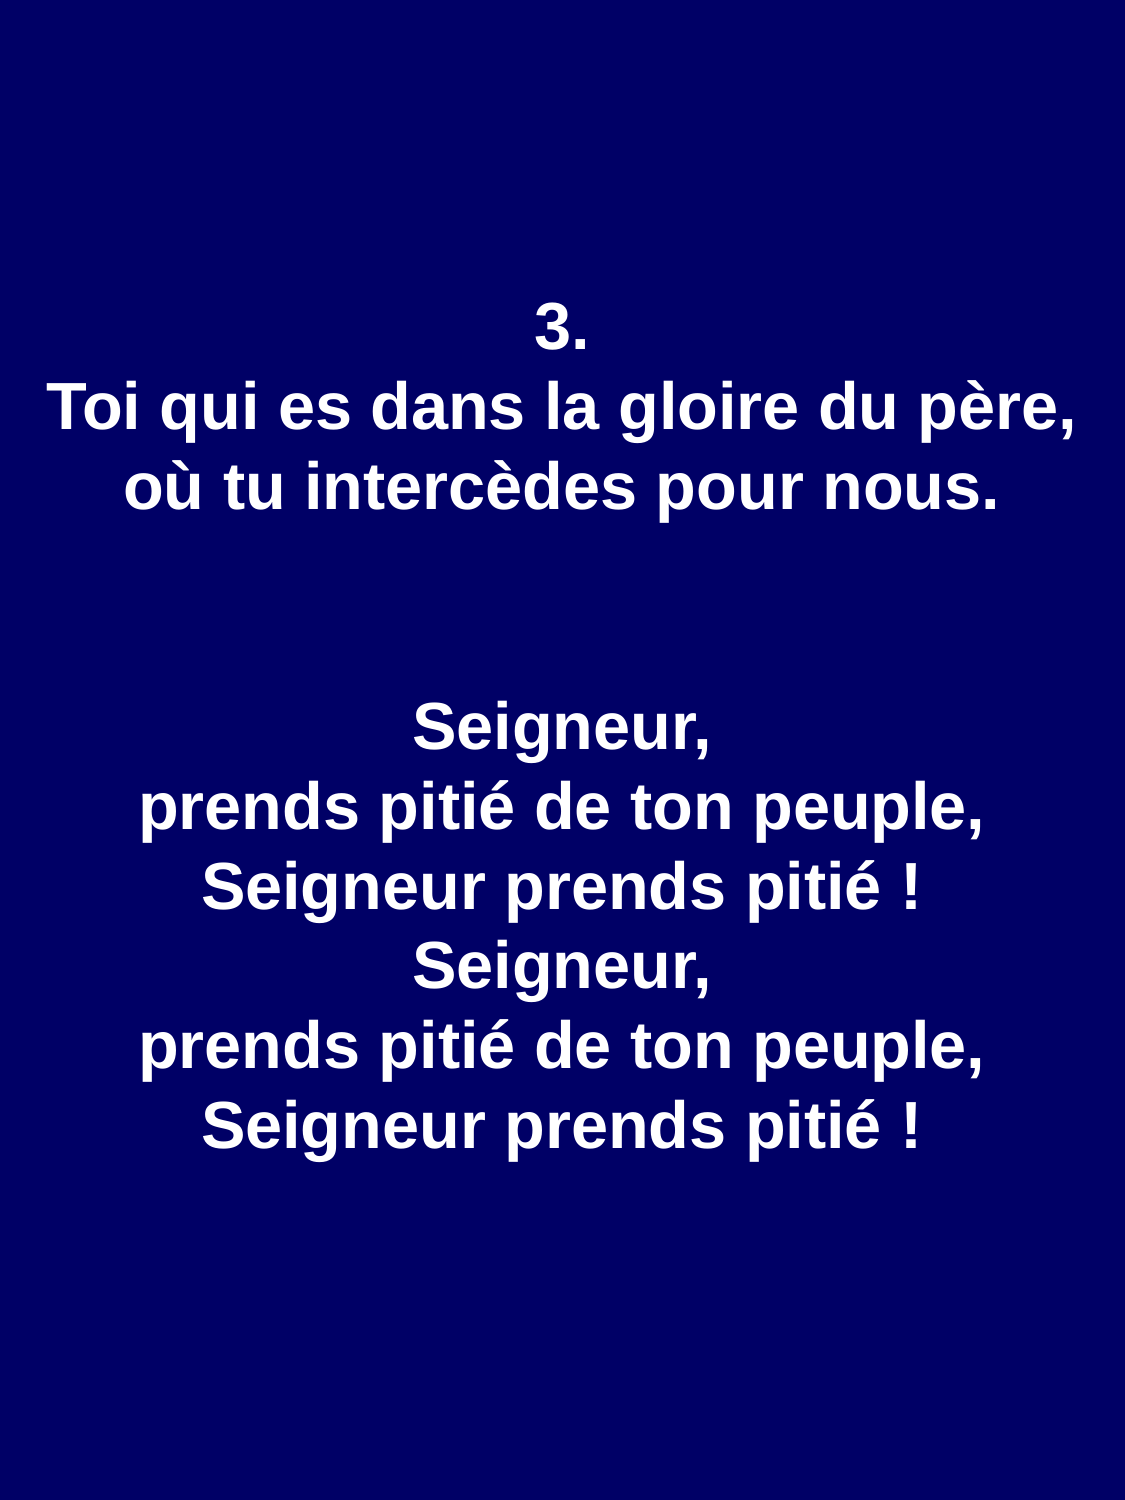

3.
Toi qui es dans la gloire du père, où tu intercèdes pour nous.
Seigneur,
prends pitié de ton peuple,
Seigneur prends pitié !
Seigneur,
prends pitié de ton peuple,
Seigneur prends pitié !